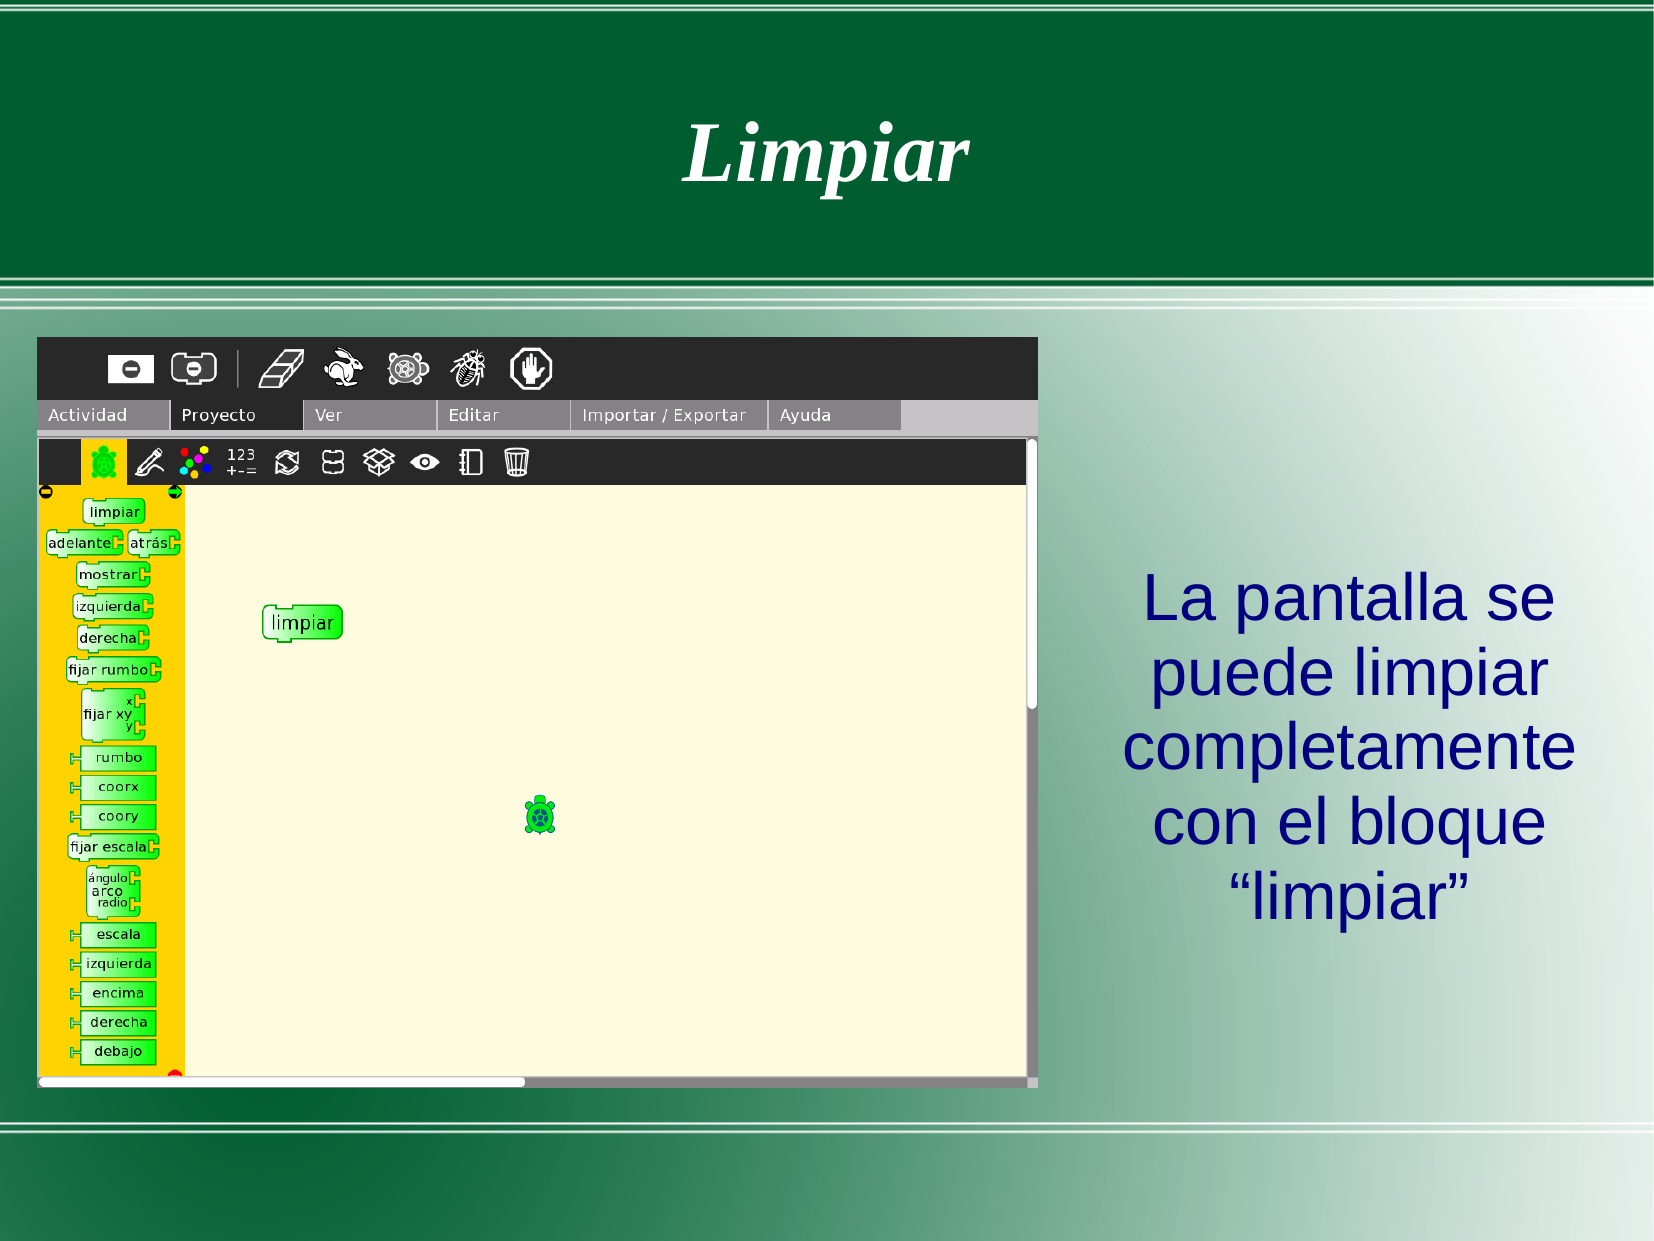

# Limpiar
La pantalla se puede limpiar completamente con el bloque “limpiar”